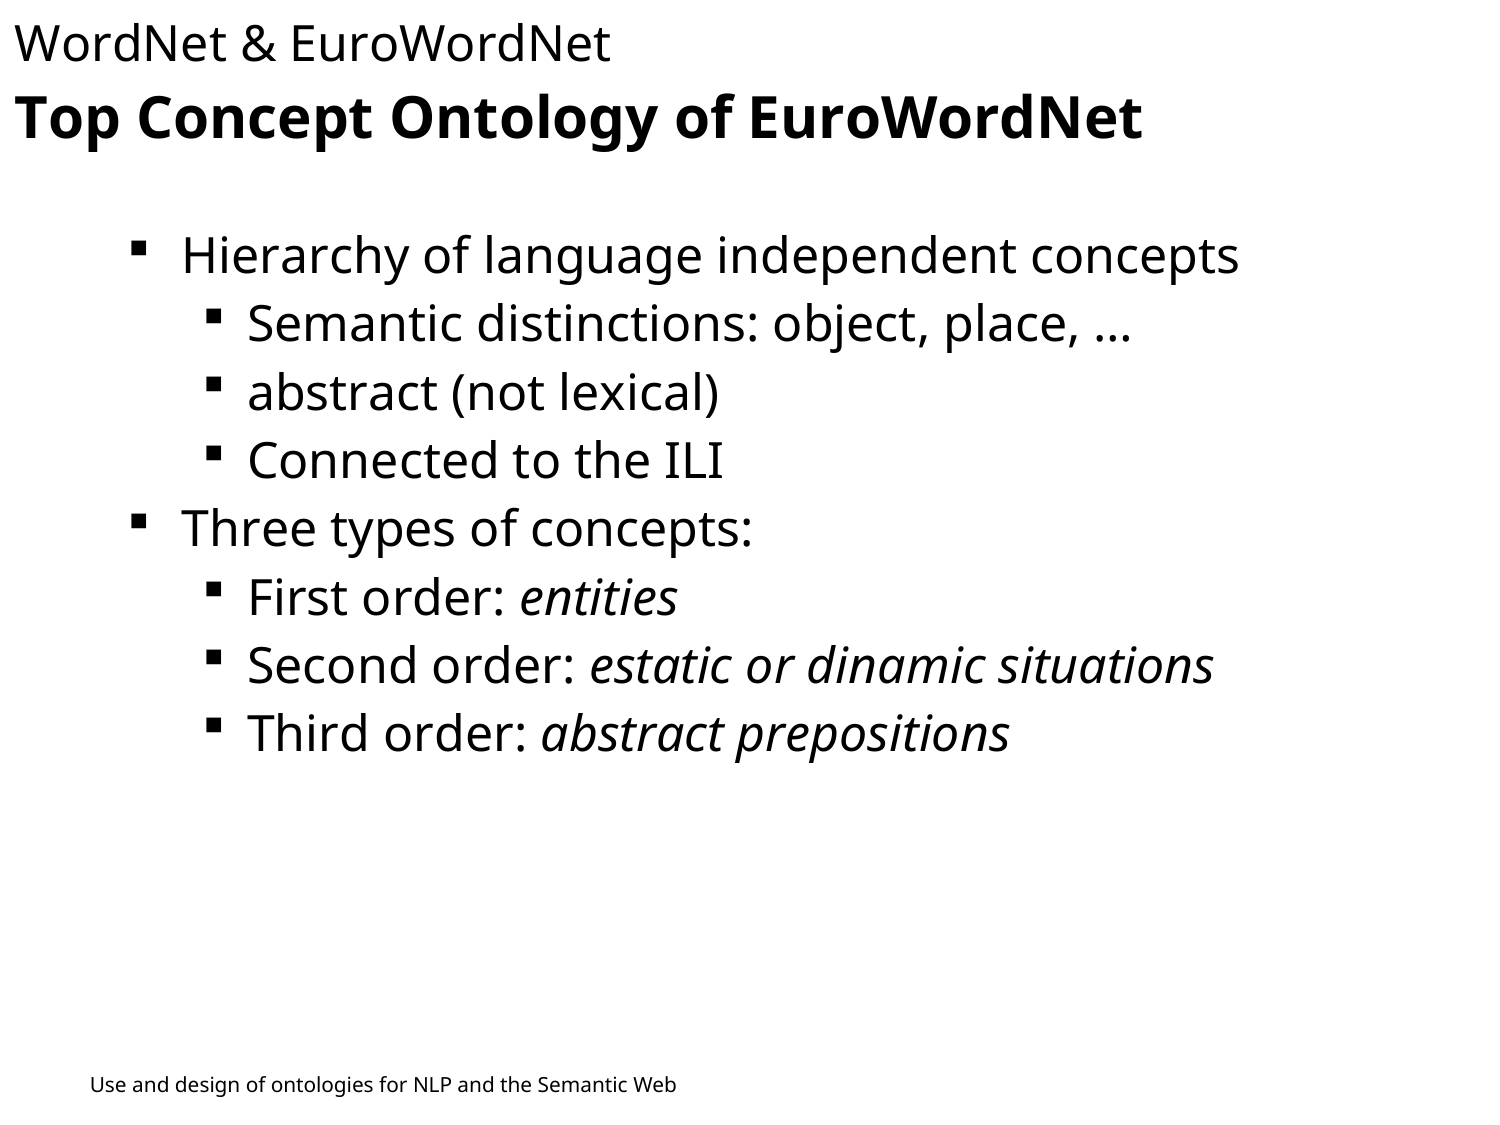

WordNet & EuroWordNet
Top Concept Ontology of EuroWordNet
# Hierarchy of language independent concepts
Semantic distinctions: object, place, …
abstract (not lexical)
Connected to the ILI
Three types of concepts:
First order: entities
Second order: estatic or dinamic situations
Third order: abstract prepositions